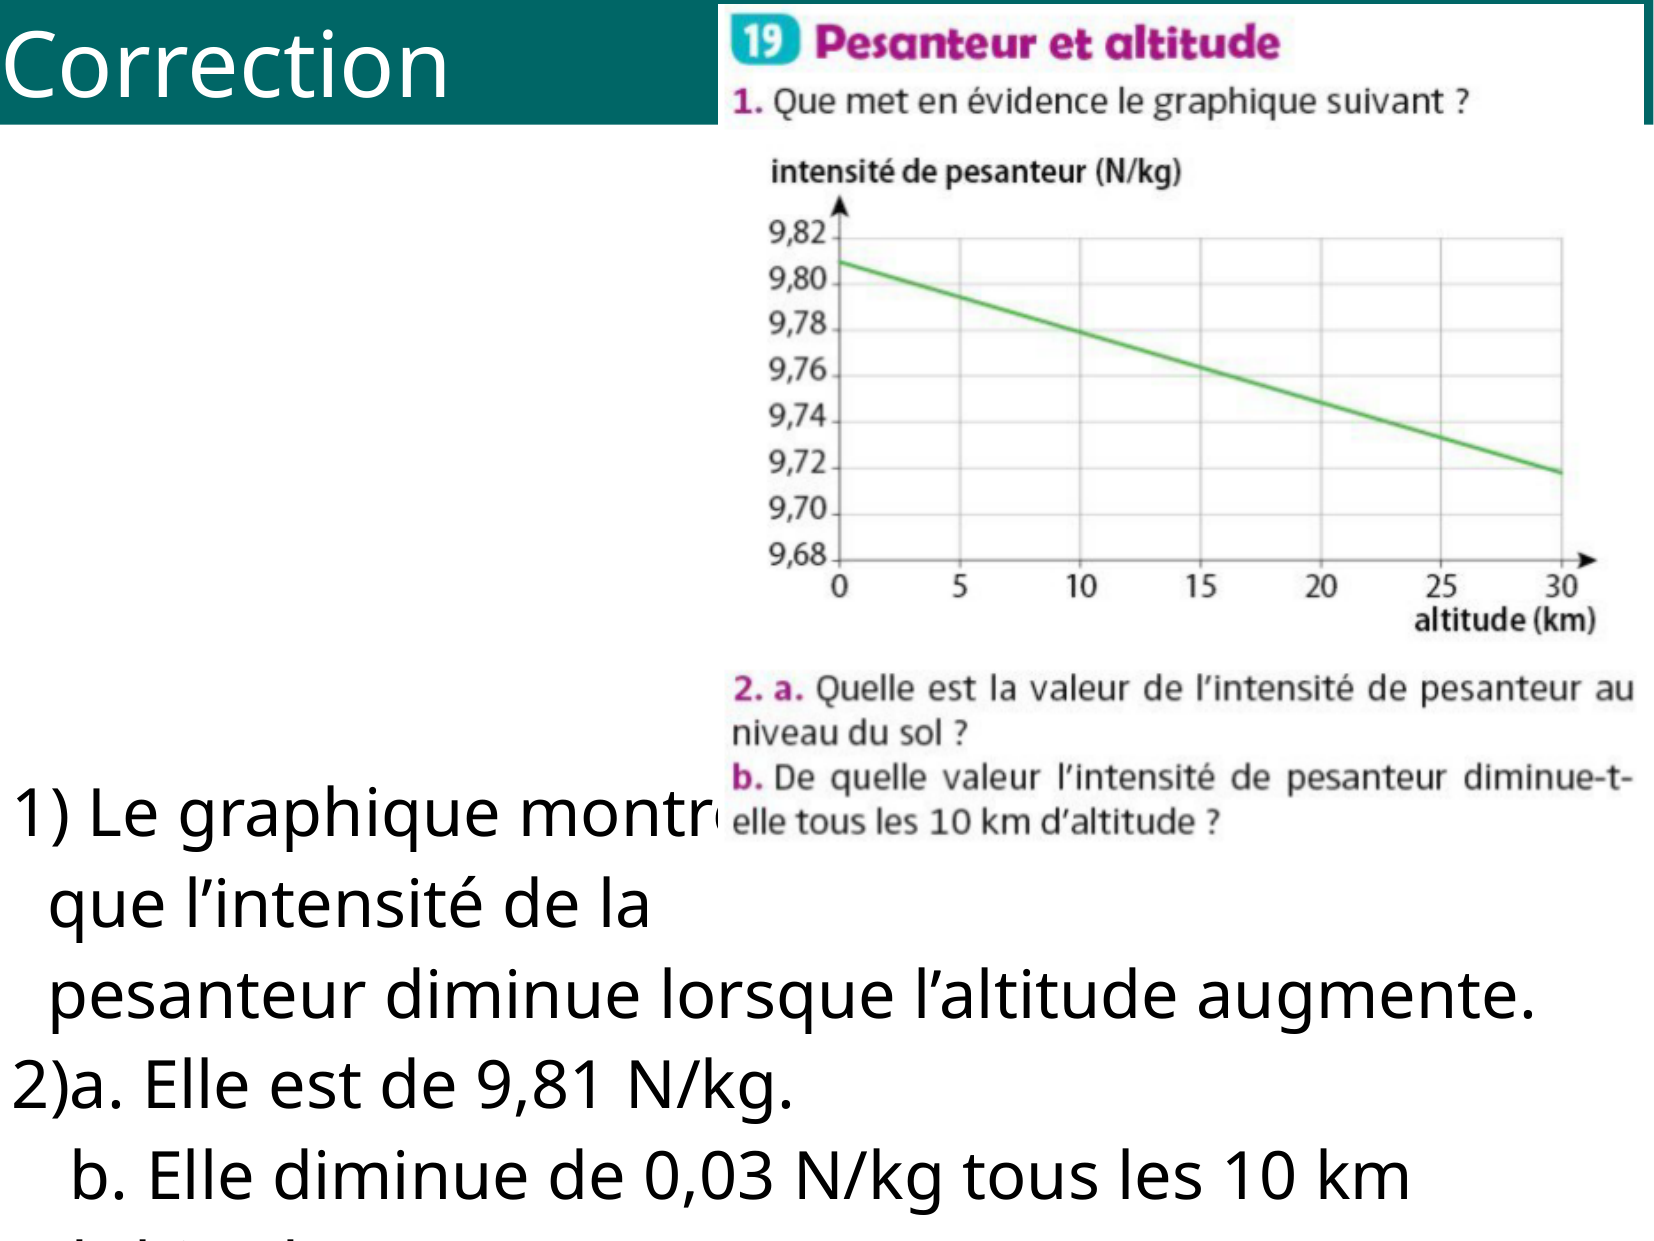

# Correction
 Le graphique montre
que l’intensité de la
pesanteur diminue lorsque l’altitude augmente.
a. Elle est de 9,81 N/kg.
b. Elle diminue de 0,03 N/kg tous les 10 km d’altitude.